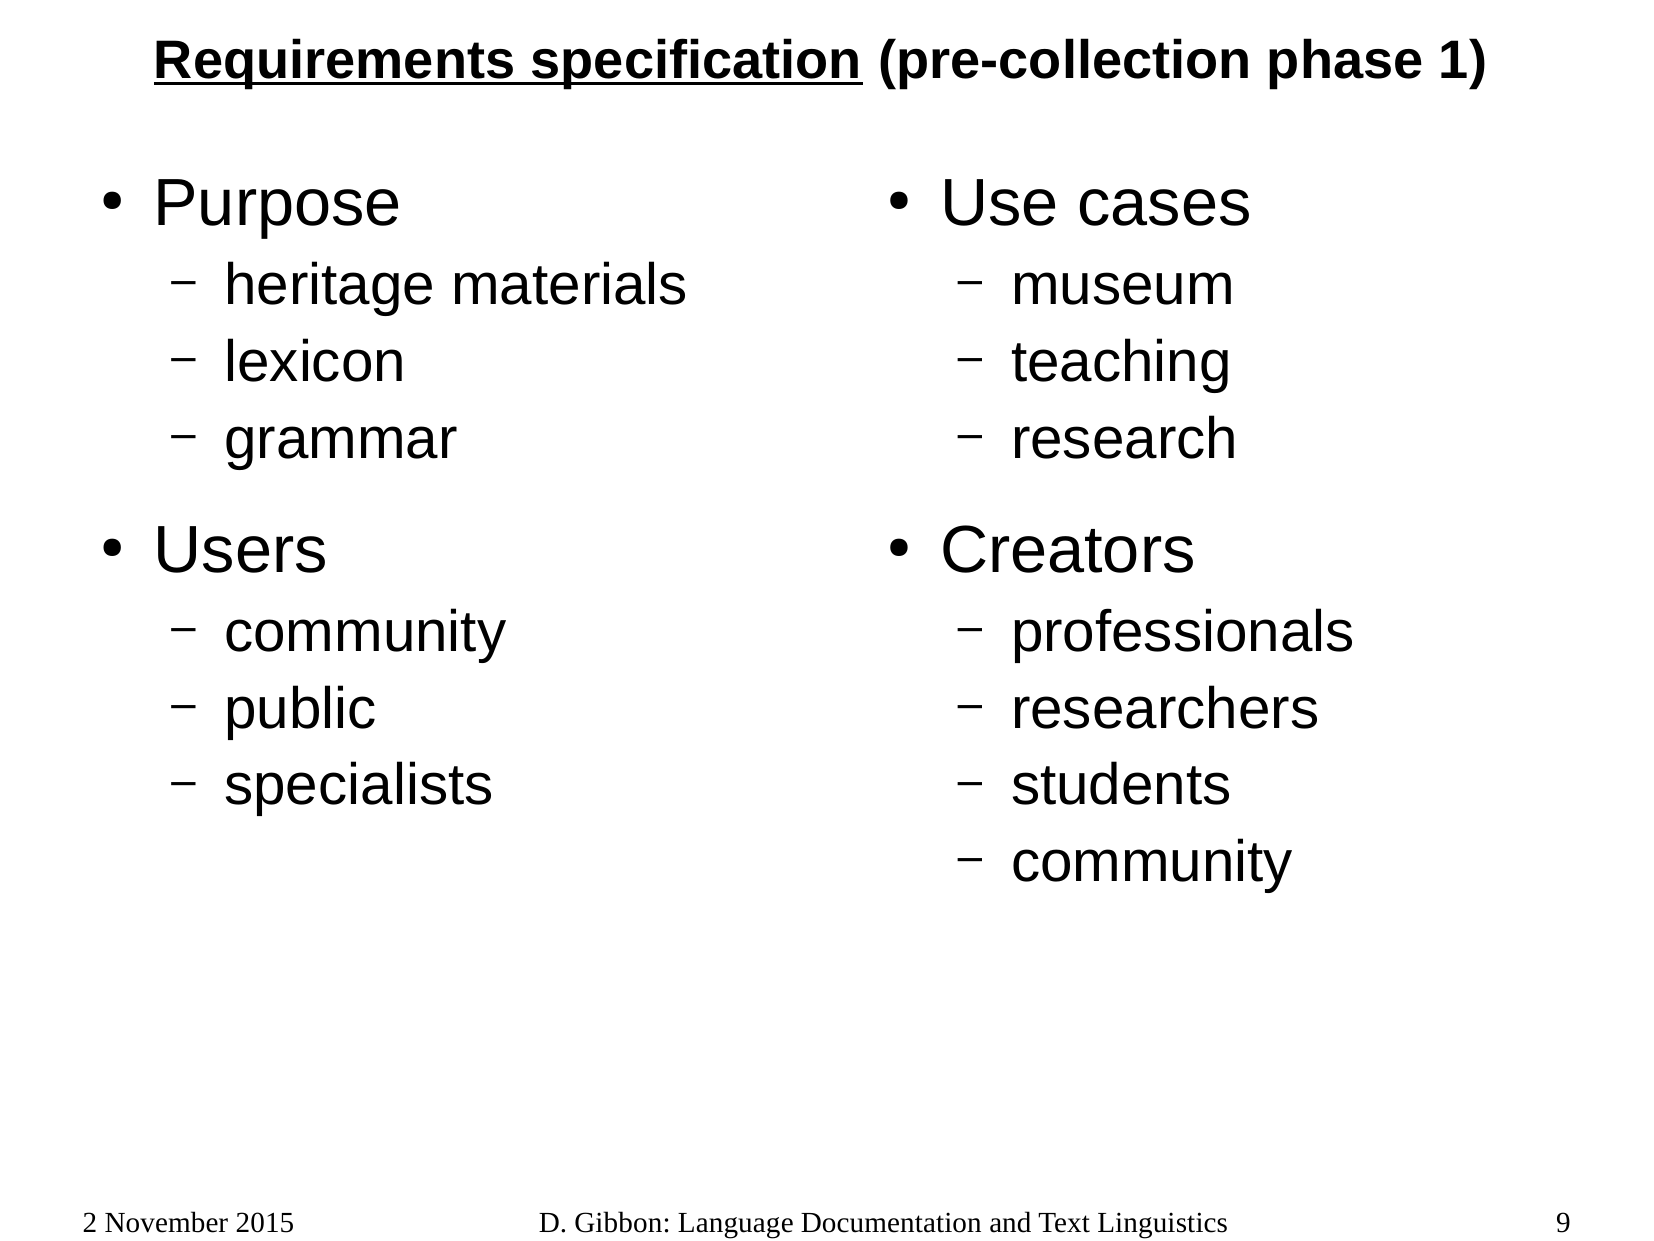

# Requirements specification (pre-collection phase 1)
Purpose
heritage materials
lexicon
grammar
Users
community
public
specialists
Use cases
museum
teaching
research
Creators
professionals
researchers
students
community
2 November 2015
D. Gibbon: Language Documentation and Text Linguistics
9